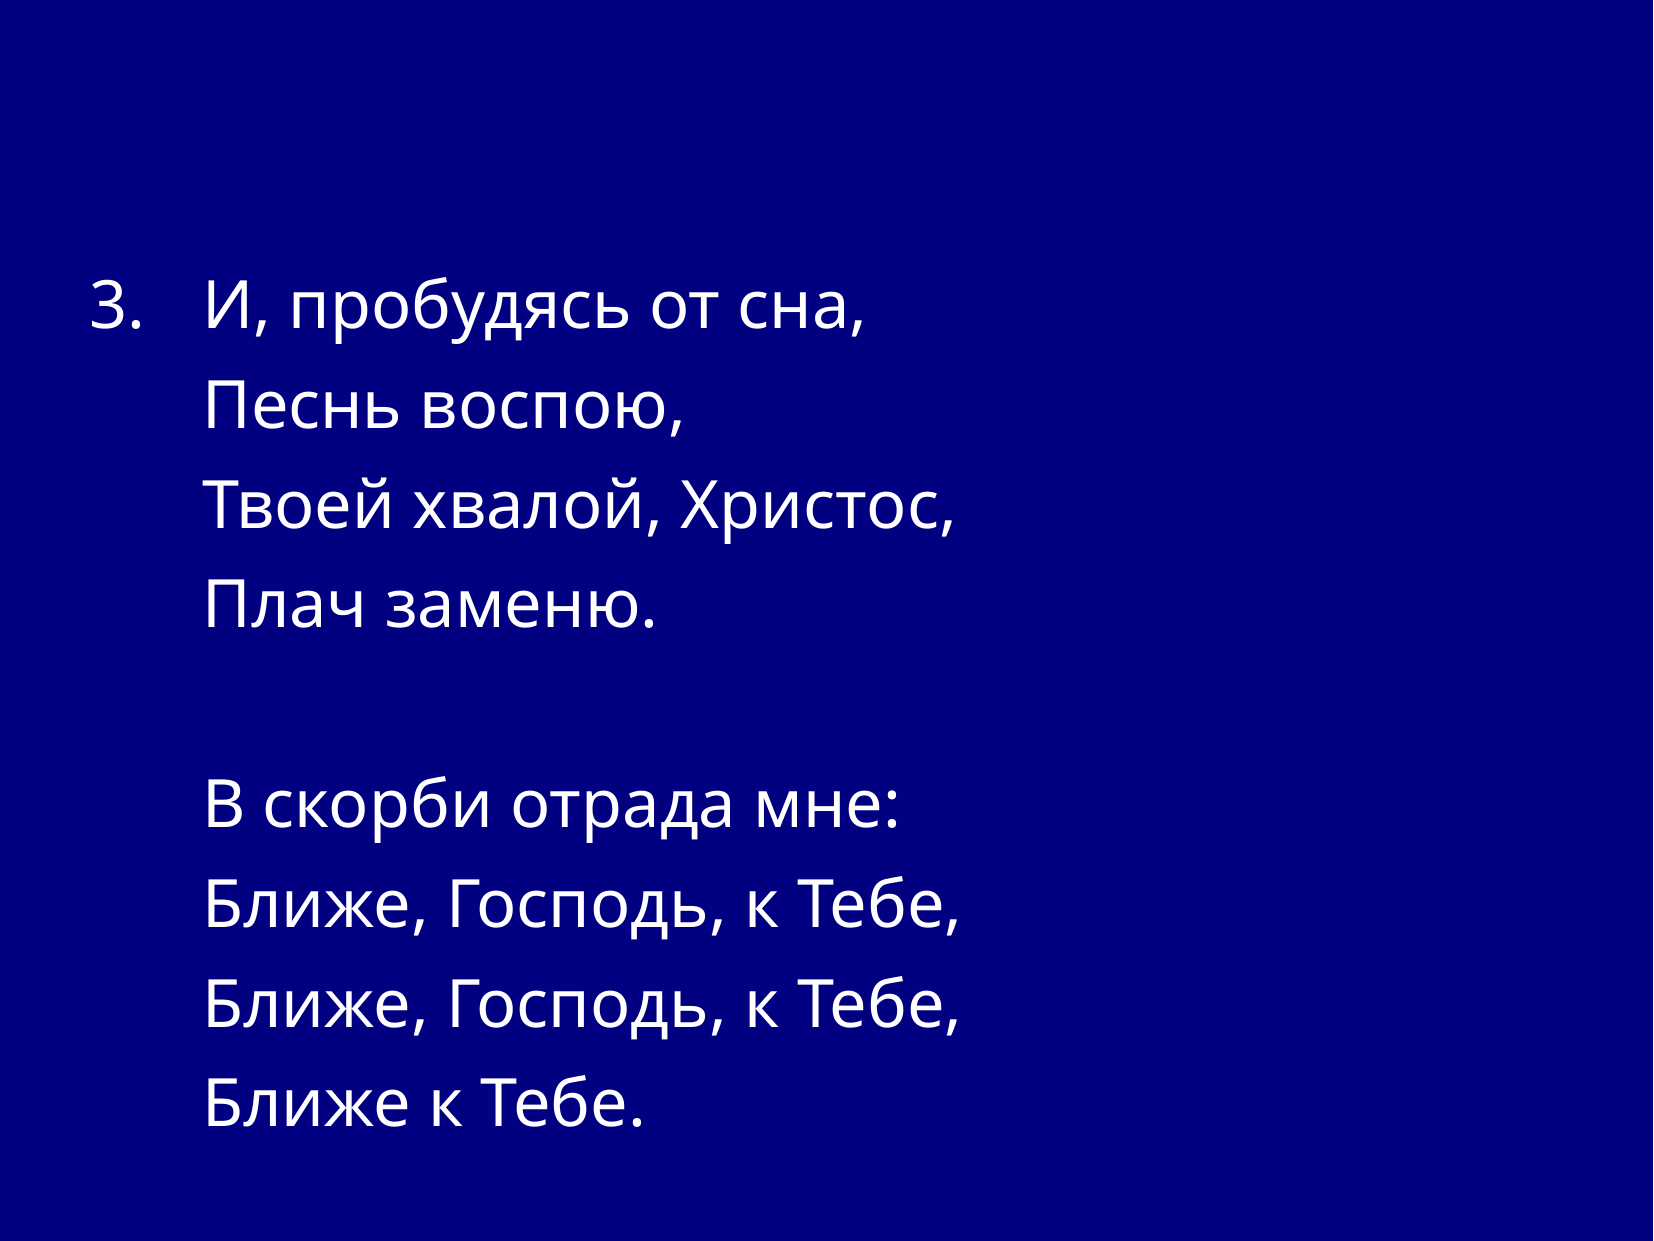

3.	И, пробудясь от сна,
	Песнь воспою,
	Твоей хвалой, Христос,
	Плач заменю.
	В скорби отрада мне:
	Ближе, Господь, к Тебе,
	Ближе, Господь, к Тебе,
	Ближе к Тебе.